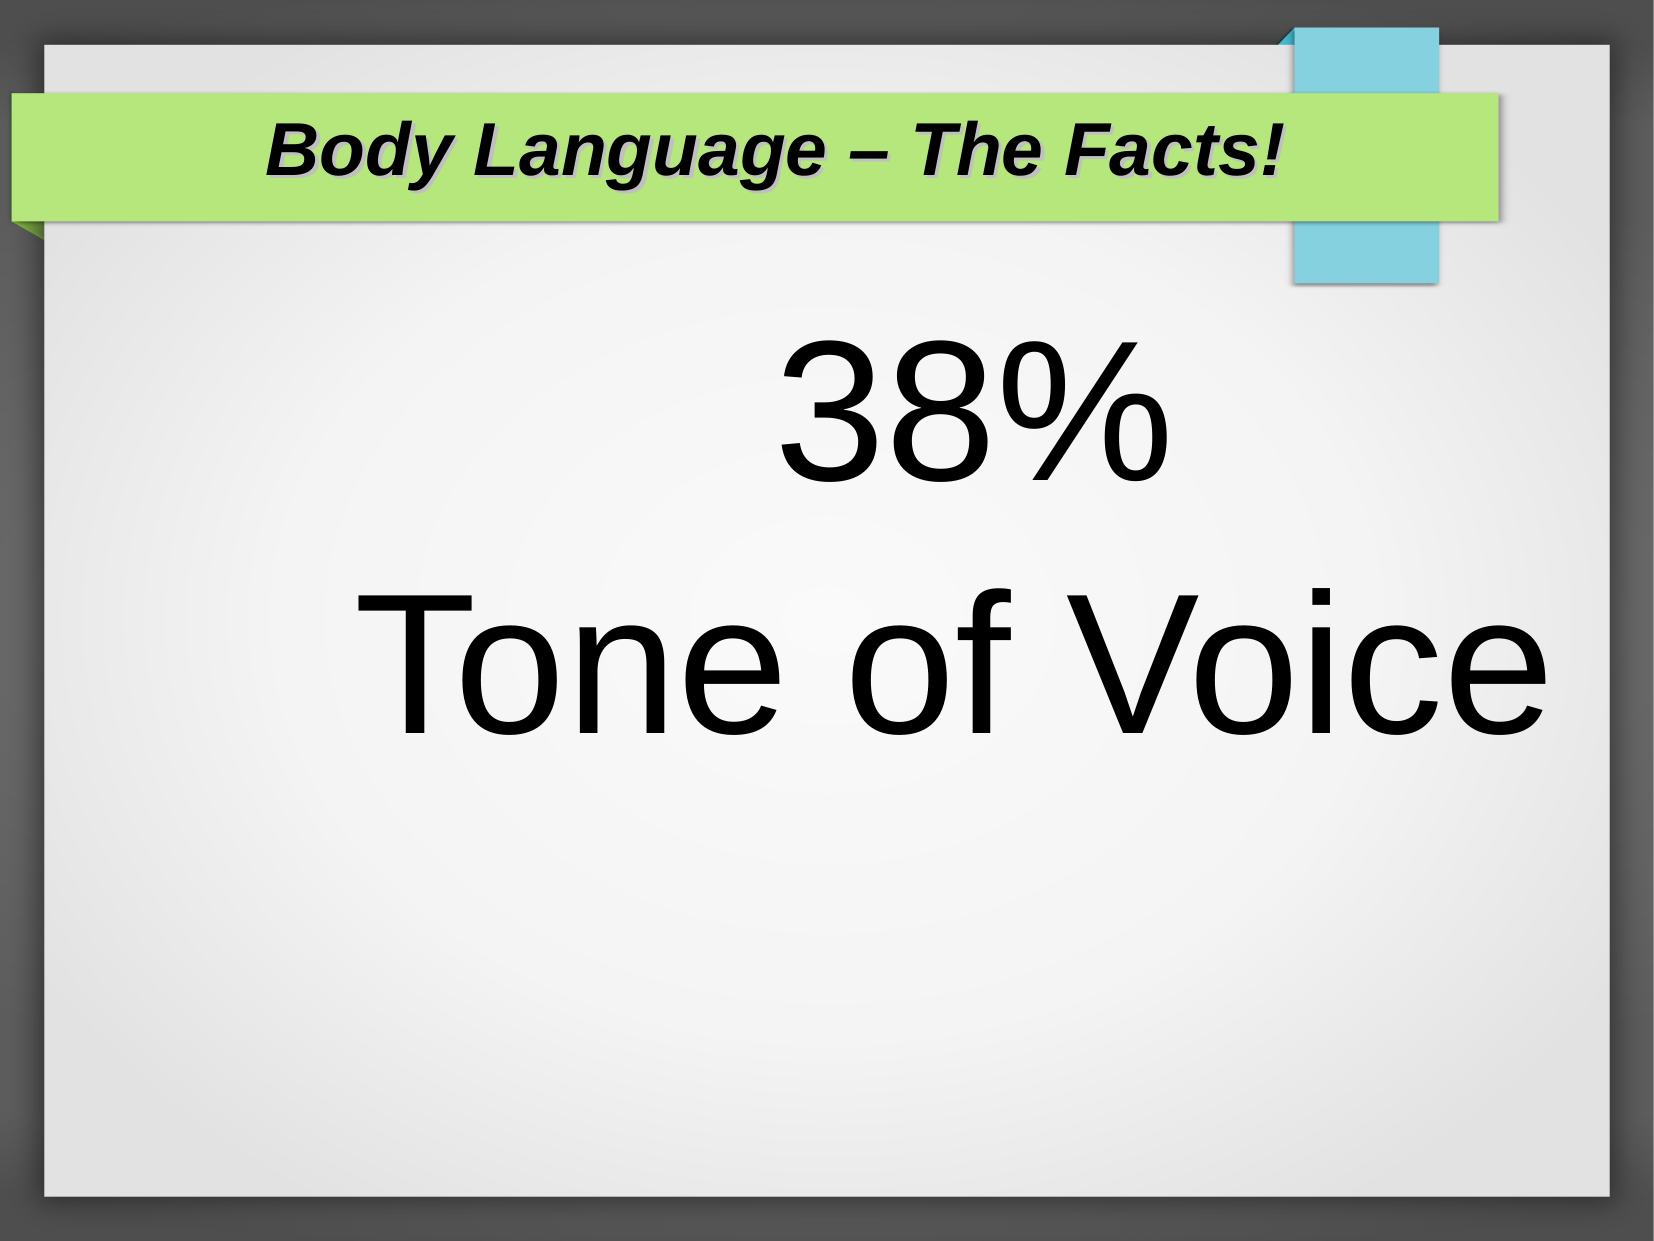

# Body Language – The Facts!
38%
Tone of Voice